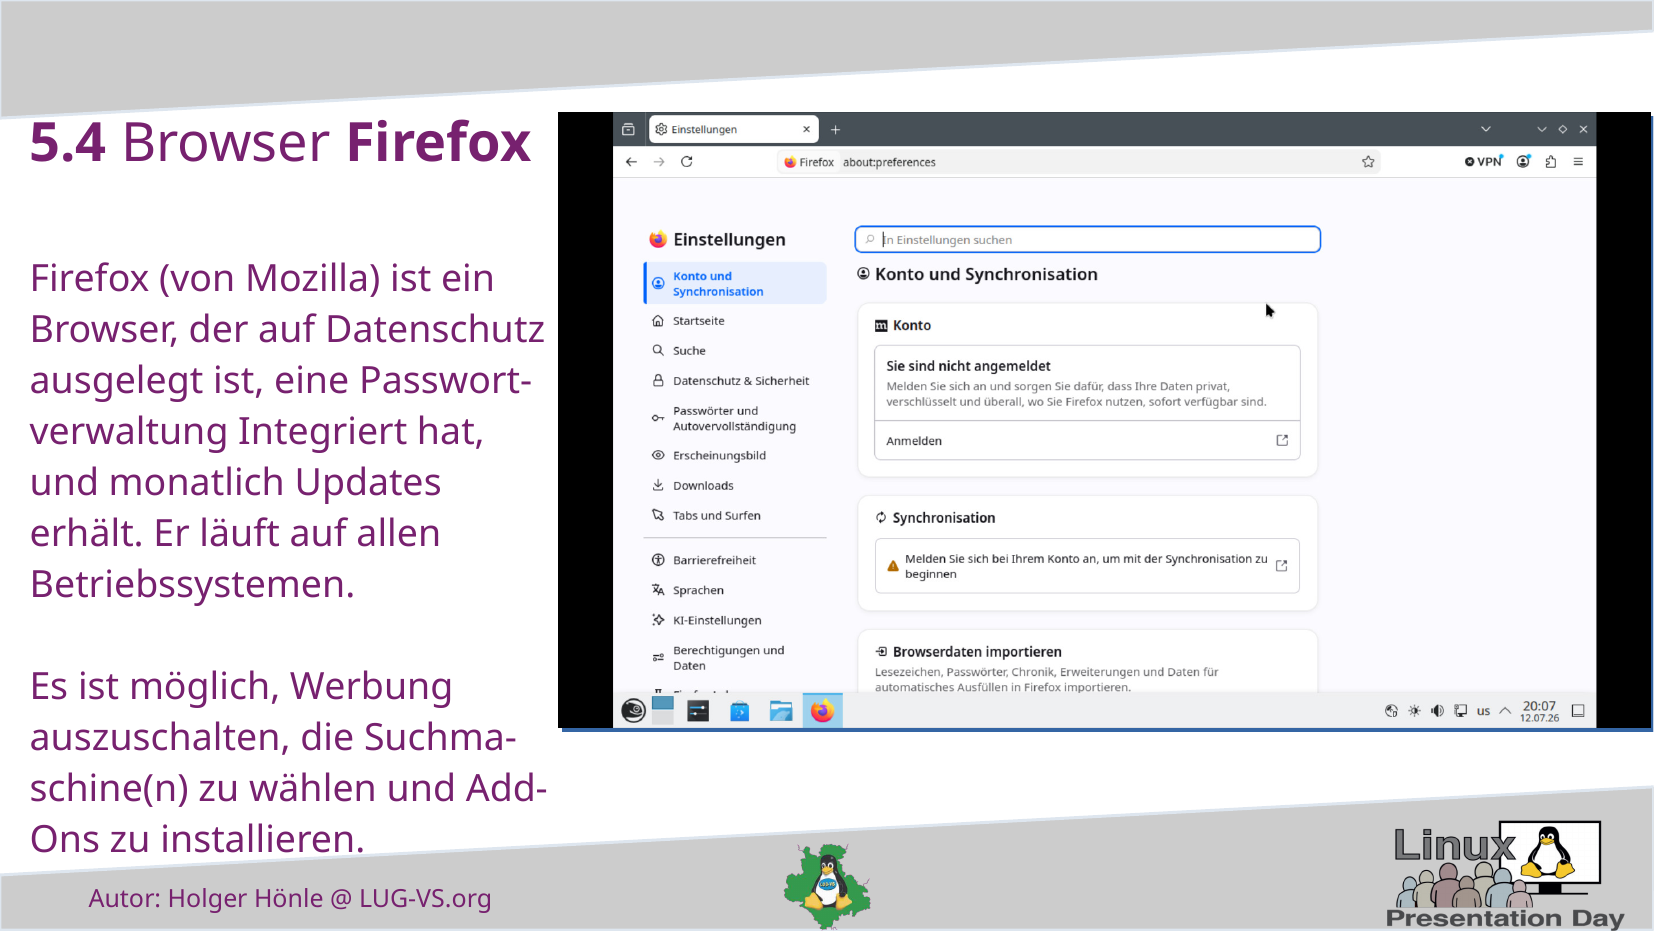

# 5.4 Browser Firefox
Firefox (von Mozilla) ist ein Browser, der auf Datenschutz ausgelegt ist, eine Passwort-verwaltung Integriert hat, und monatlich Updates erhält. Er läuft auf allen Betriebssystemen.
Es ist möglich, Werbung auszuschalten, die Suchma-
schine(n) zu wählen und Add-Ons zu installieren.
Autor: Holger Hönle @ LUG-VS.org